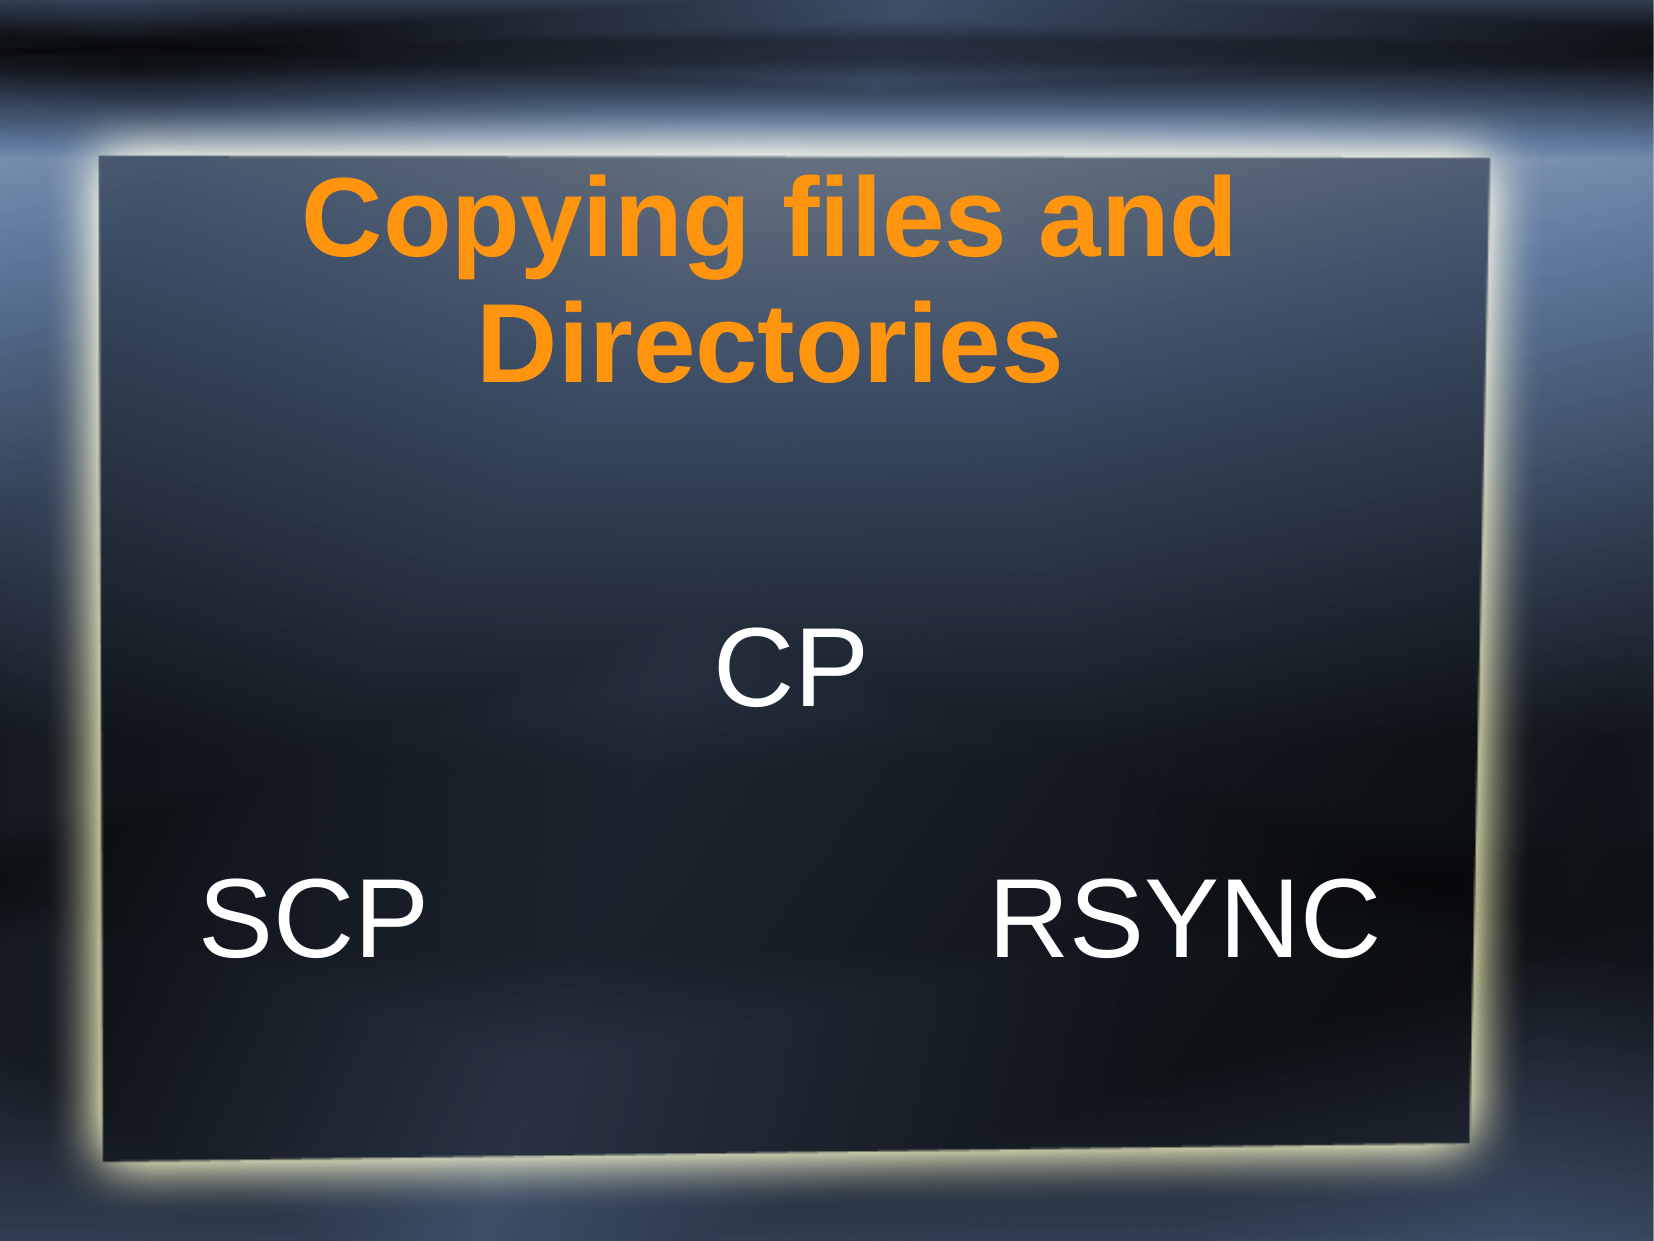

# Copying files and Directories
CP
 SCP RSYNC